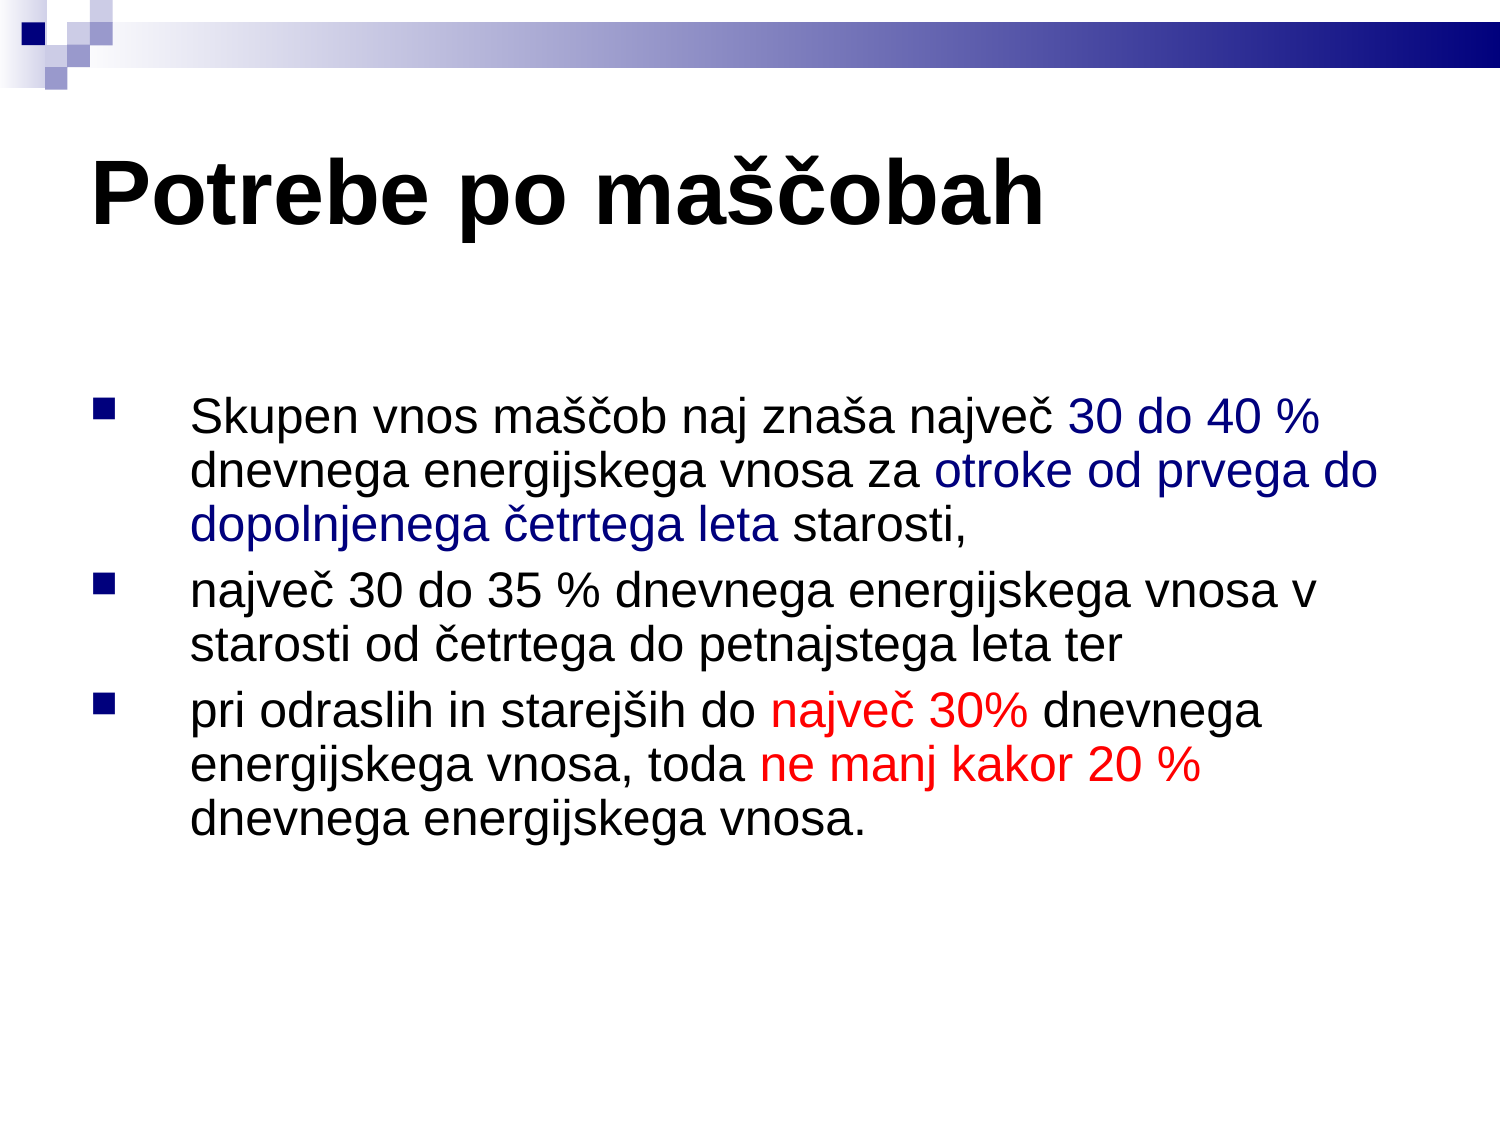

# Potrebe po maščobah
Skupen vnos maščob naj znaša največ 30 do 40 % dnevnega energijskega vnosa za otroke od prvega do dopolnjenega četrtega leta starosti,
največ 30 do 35 % dnevnega energijskega vnosa v starosti od četrtega do petnajstega leta ter
pri odraslih in starejših do največ 30% dnevnega energijskega vnosa, toda ne manj kakor 20 % dnevnega energijskega vnosa.